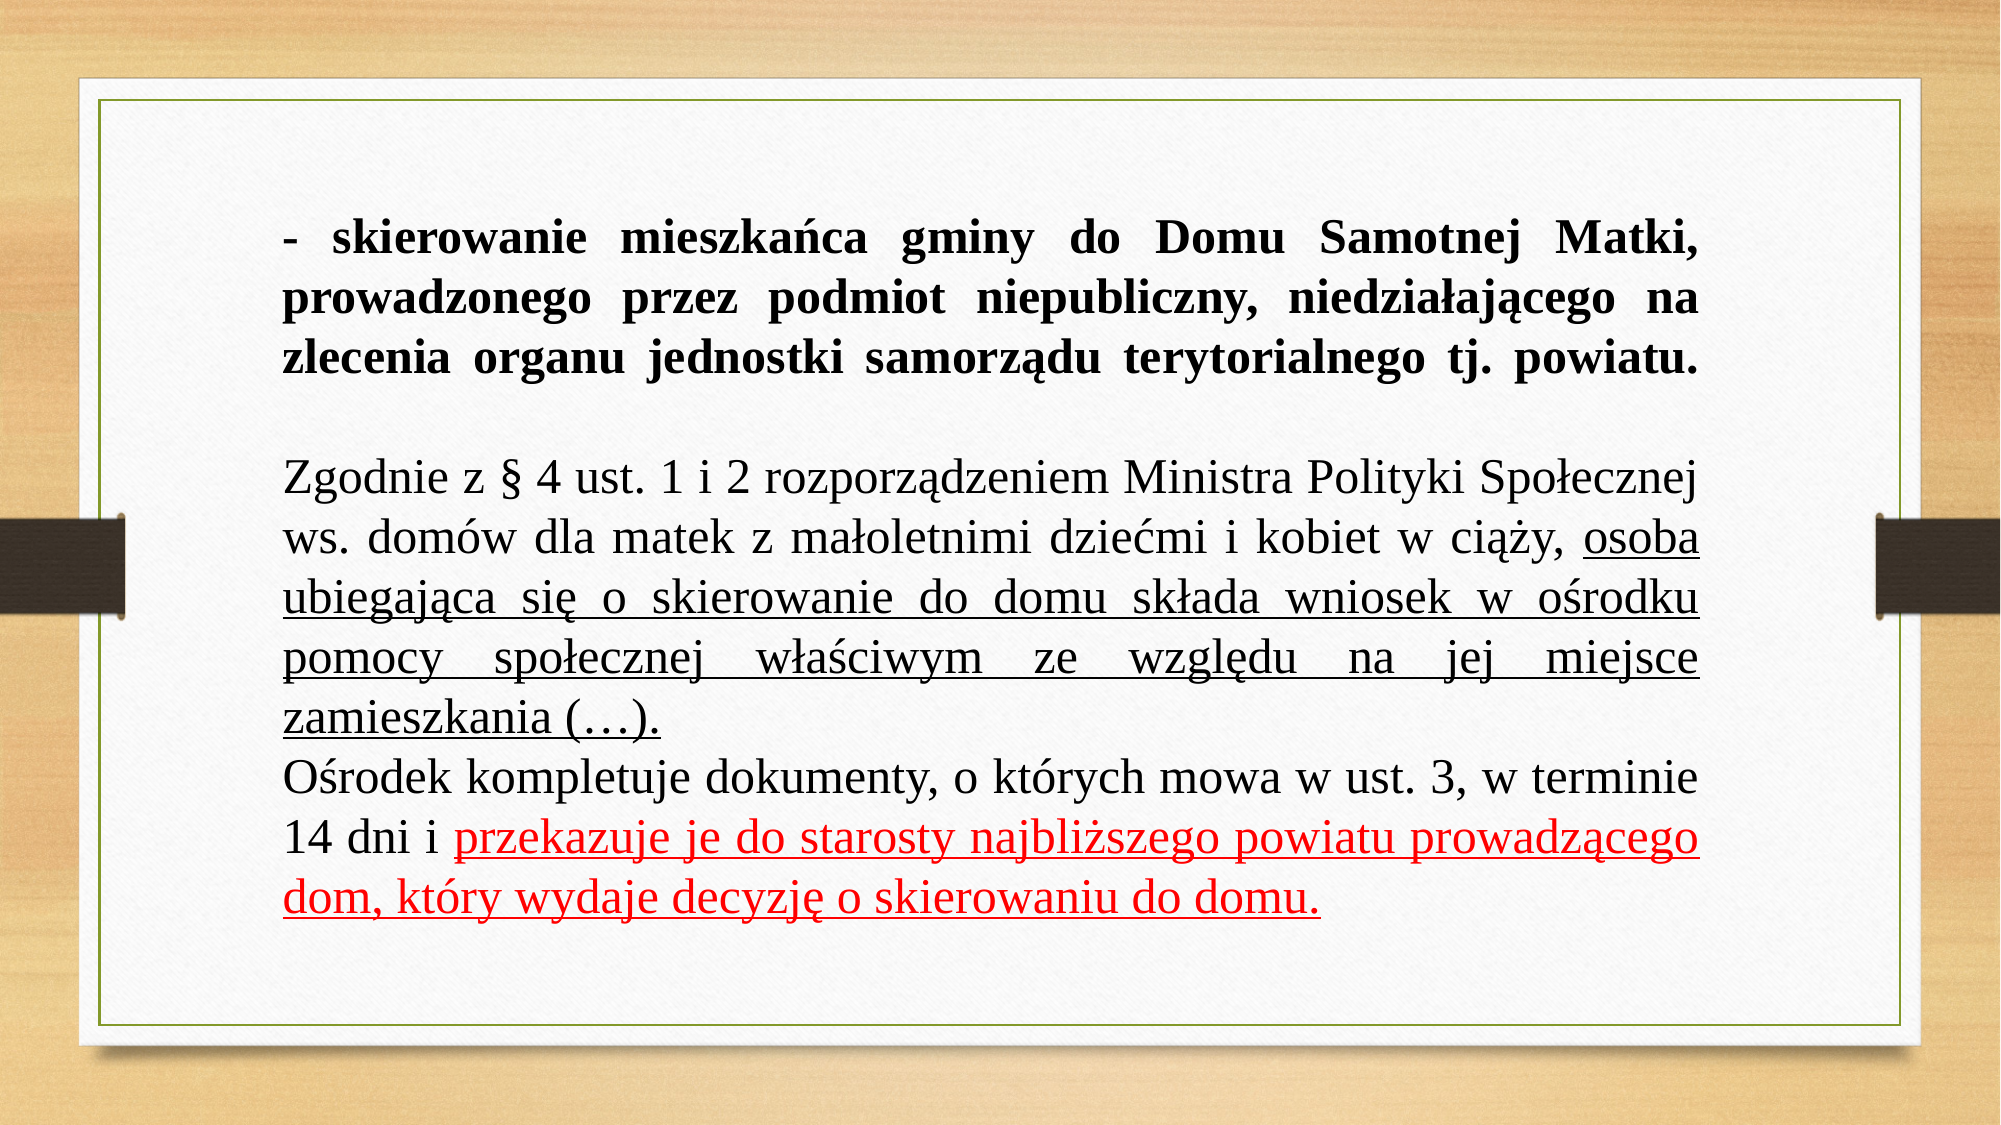

- skierowanie mieszkańca gminy do Domu Samotnej Matki, prowadzonego przez podmiot niepubliczny, niedziałającego na zlecenia organu jednostki samorządu terytorialnego tj. powiatu.
Zgodnie z § 4 ust. 1 i 2 rozporządzeniem Ministra Polityki Społecznej ws. domów dla matek z małoletnimi dziećmi i kobiet w ciąży, osoba ubiegająca się o skierowanie do domu składa wniosek w ośrodku pomocy społecznej właściwym ze względu na jej miejsce zamieszkania (…).
Ośrodek kompletuje dokumenty, o których mowa w ust. 3, w terminie 14 dni i przekazuje je do starosty najbliższego powiatu prowadzącego dom, który wydaje decyzję o skierowaniu do domu.